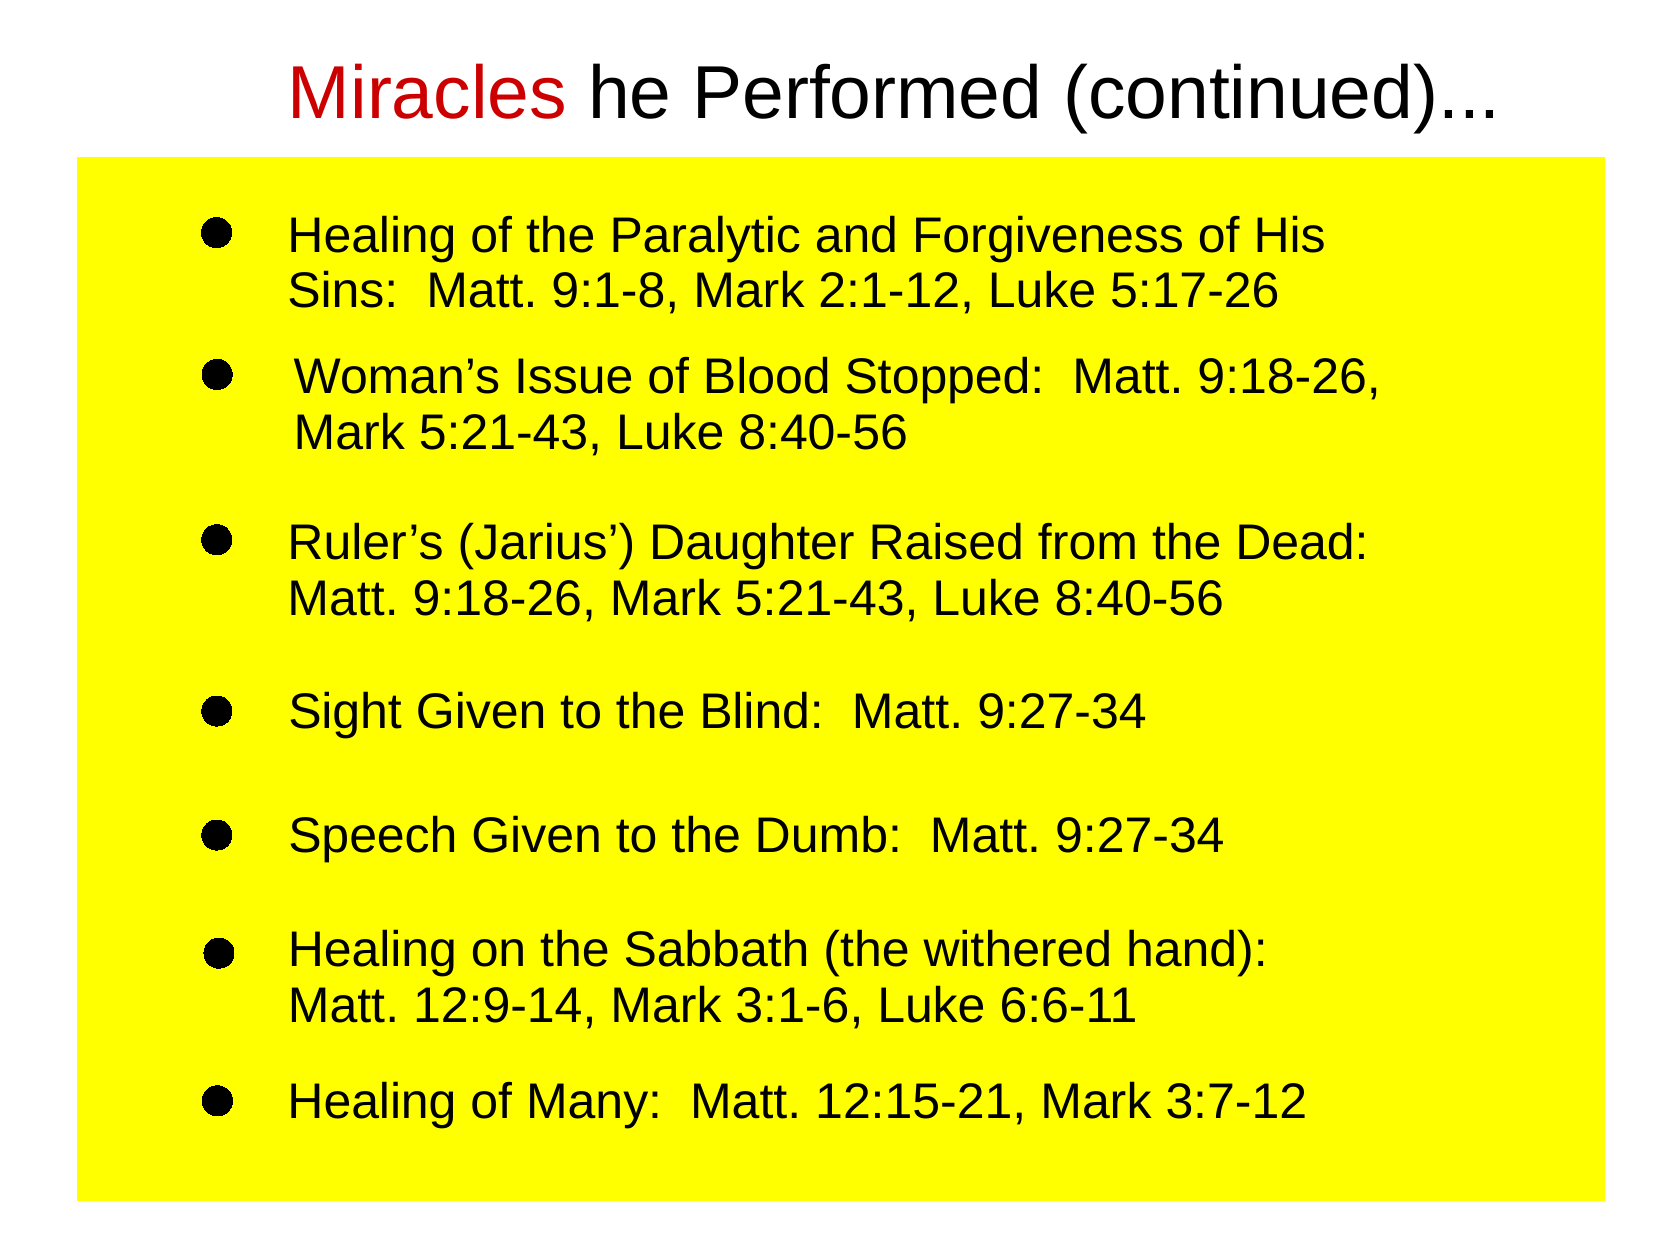

Miracles he Performed (continued)...
Healing of the Paralytic and Forgiveness of His
Sins: Matt. 9:1-8, Mark 2:1-12, Luke 5:17-26
Woman’s Issue of Blood Stopped: Matt. 9:18-26,
Mark 5:21-43, Luke 8:40-56
Ruler’s (Jarius’) Daughter Raised from the Dead:
Matt. 9:18-26, Mark 5:21-43, Luke 8:40-56
Sight Given to the Blind: Matt. 9:27-34
Speech Given to the Dumb: Matt. 9:27-34
Healing on the Sabbath (the withered hand):
Matt. 12:9-14, Mark 3:1-6, Luke 6:6-11
Healing of Many: Matt. 12:15-21, Mark 3:7-12